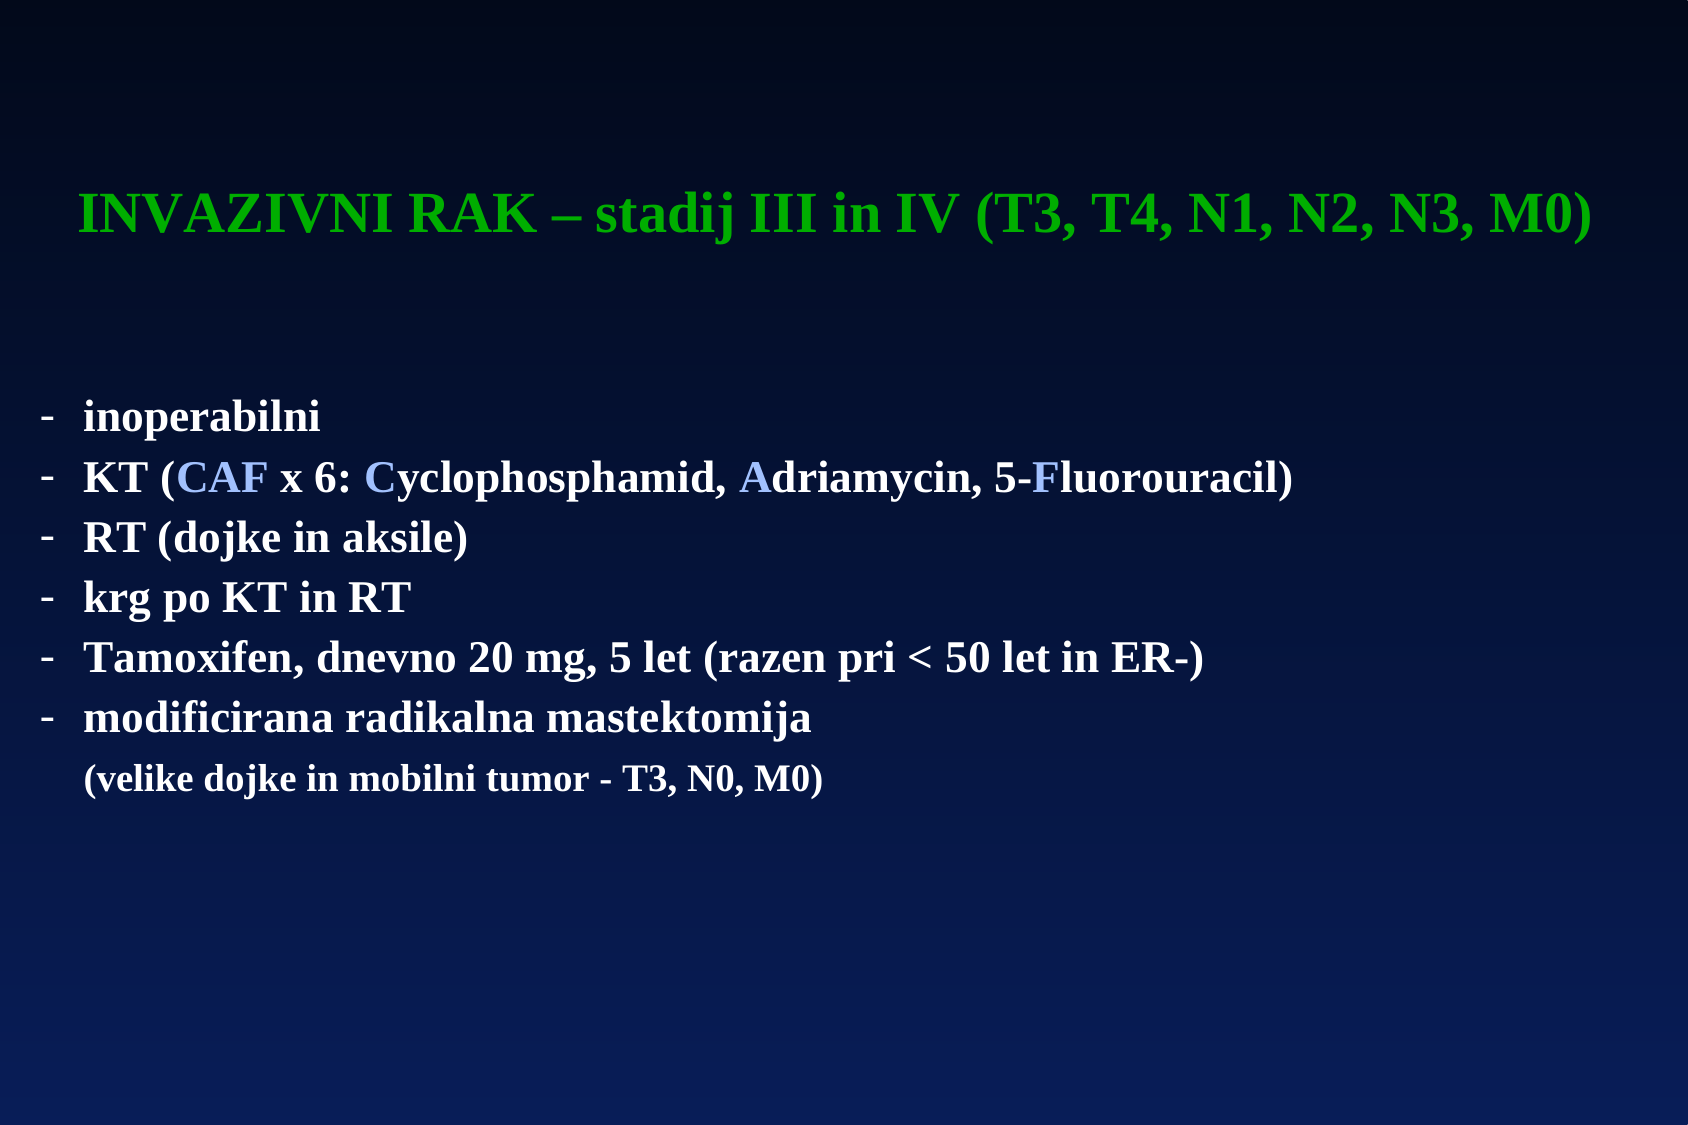

# INVAZIVNI RAK – stadij III in IV (T3, T4, N1, N2, N3, M0)
inoperabilni
KT (CAF x 6: Cyclophosphamid, Adriamycin, 5-Fluorouracil)
RT (dojke in aksile)
krg po KT in RT
Tamoxifen, dnevno 20 mg, 5 let (razen pri < 50 let in ER-)
modificirana radikalna mastektomija
	(velike dojke in mobilni tumor - T3, N0, M0)